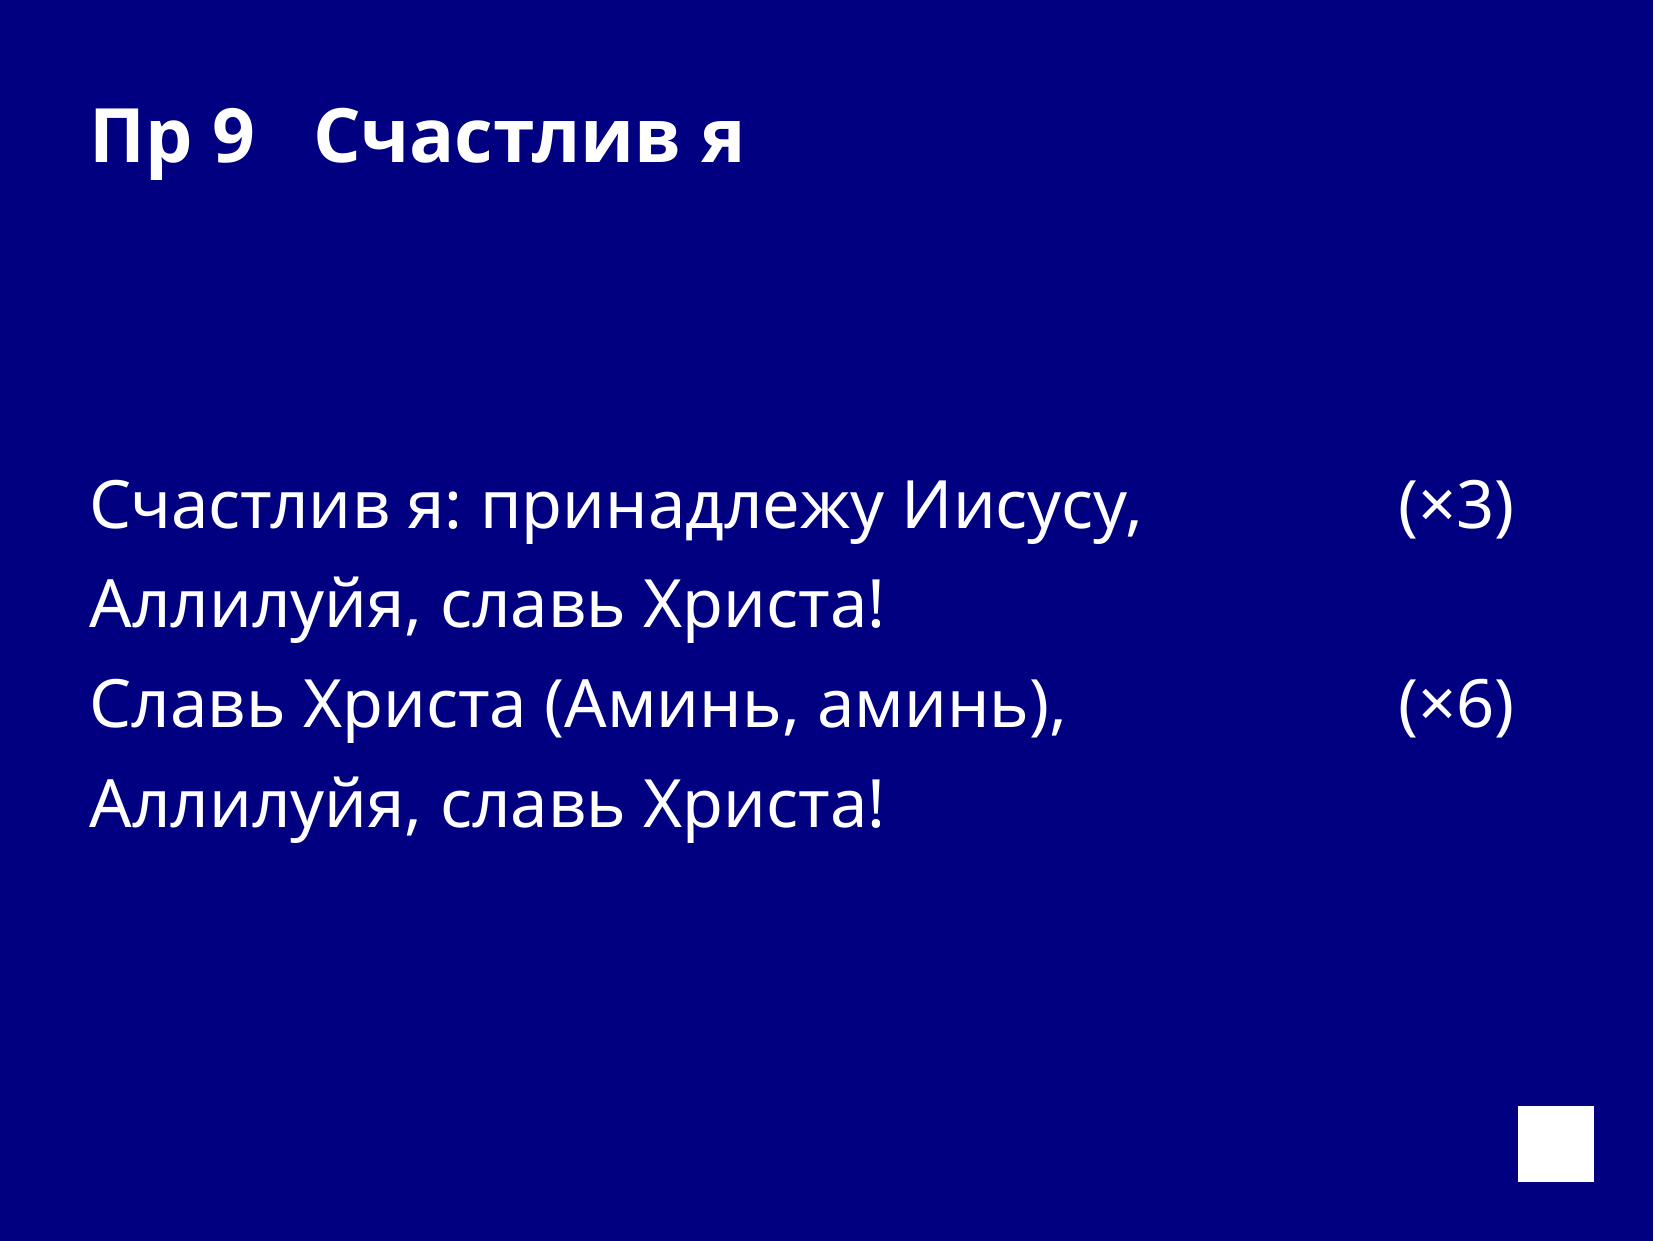

Пр 9 Счастлив я
Счастлив я: принадлежу Иисусу,	(×3)
Аллилуйя, славь Христа!
Славь Христа (Аминь, аминь),	(×6)
Аллилуйя, славь Христа!